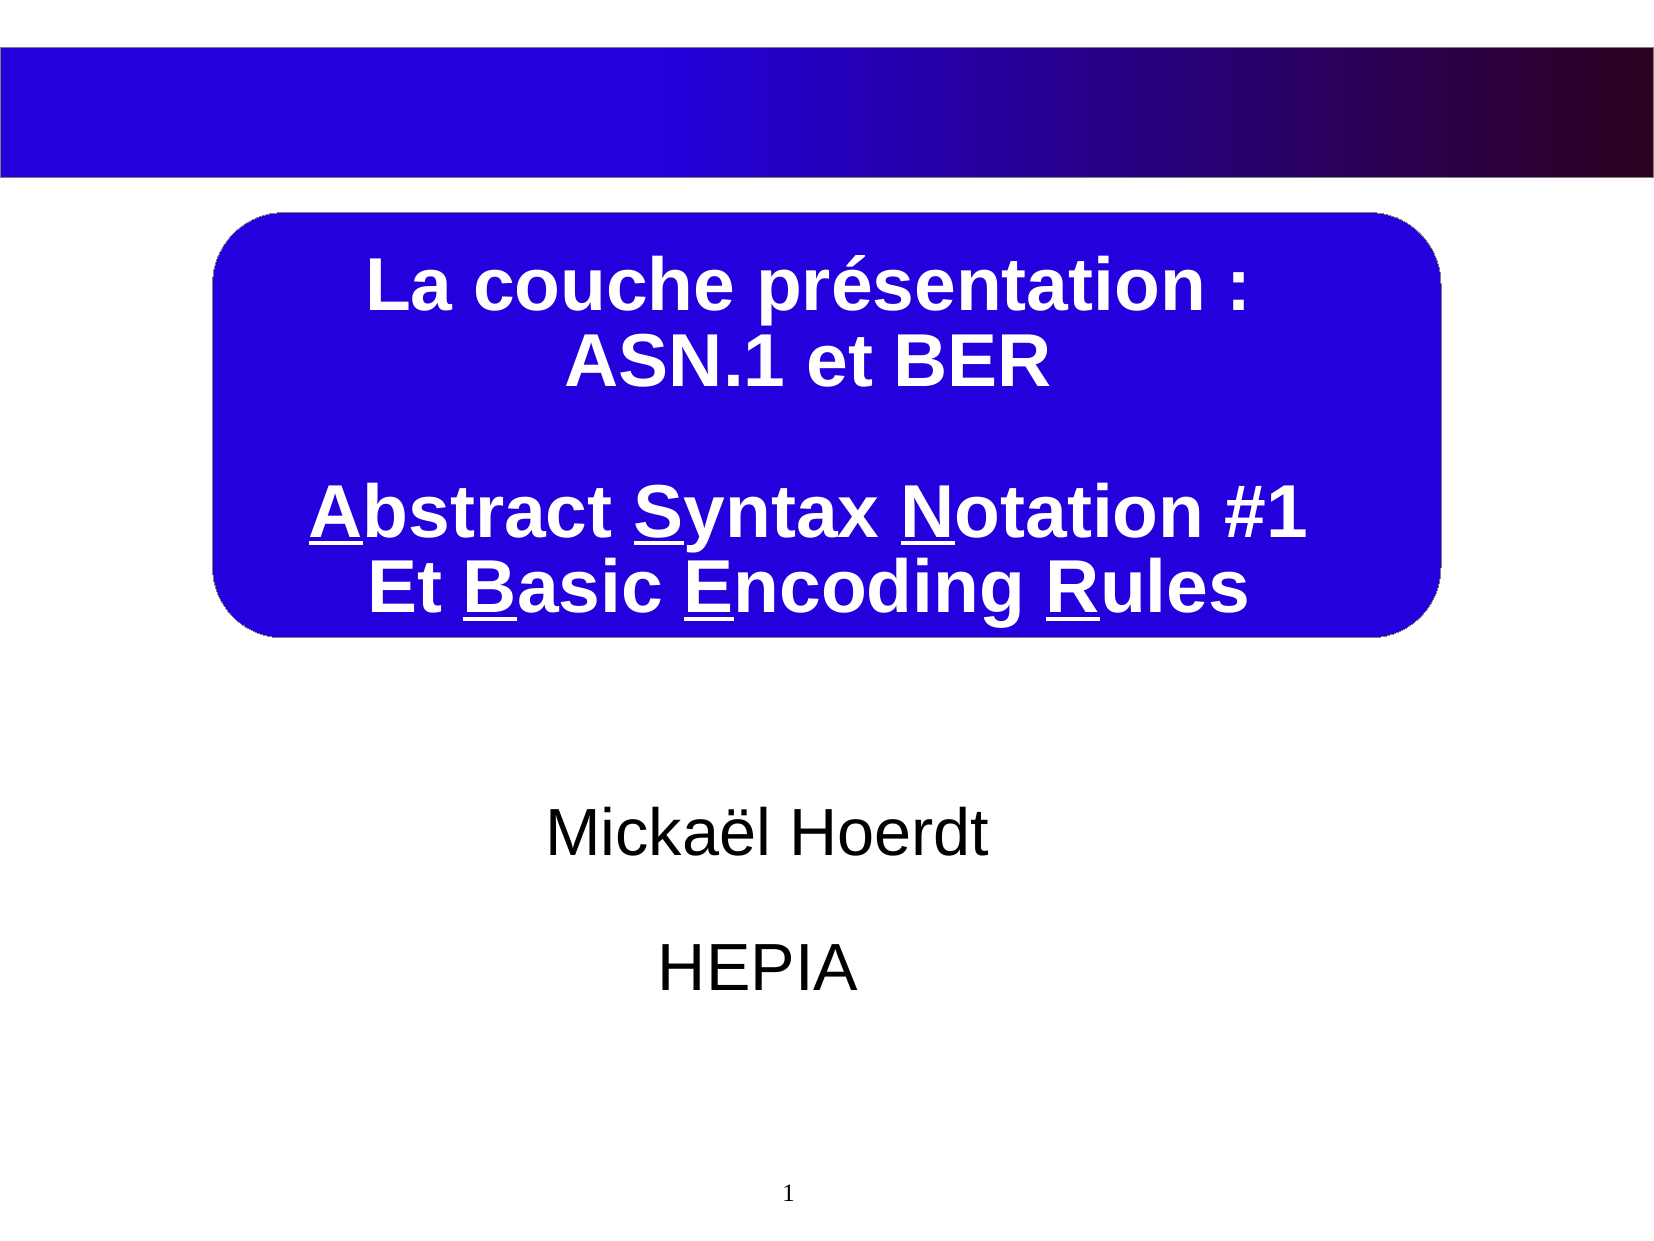

La couche présentation :
ASN.1 et BER
Abstract Syntax Notation #1
Et Basic Encoding Rules
# Mickaël Hoerdt
HEPIA